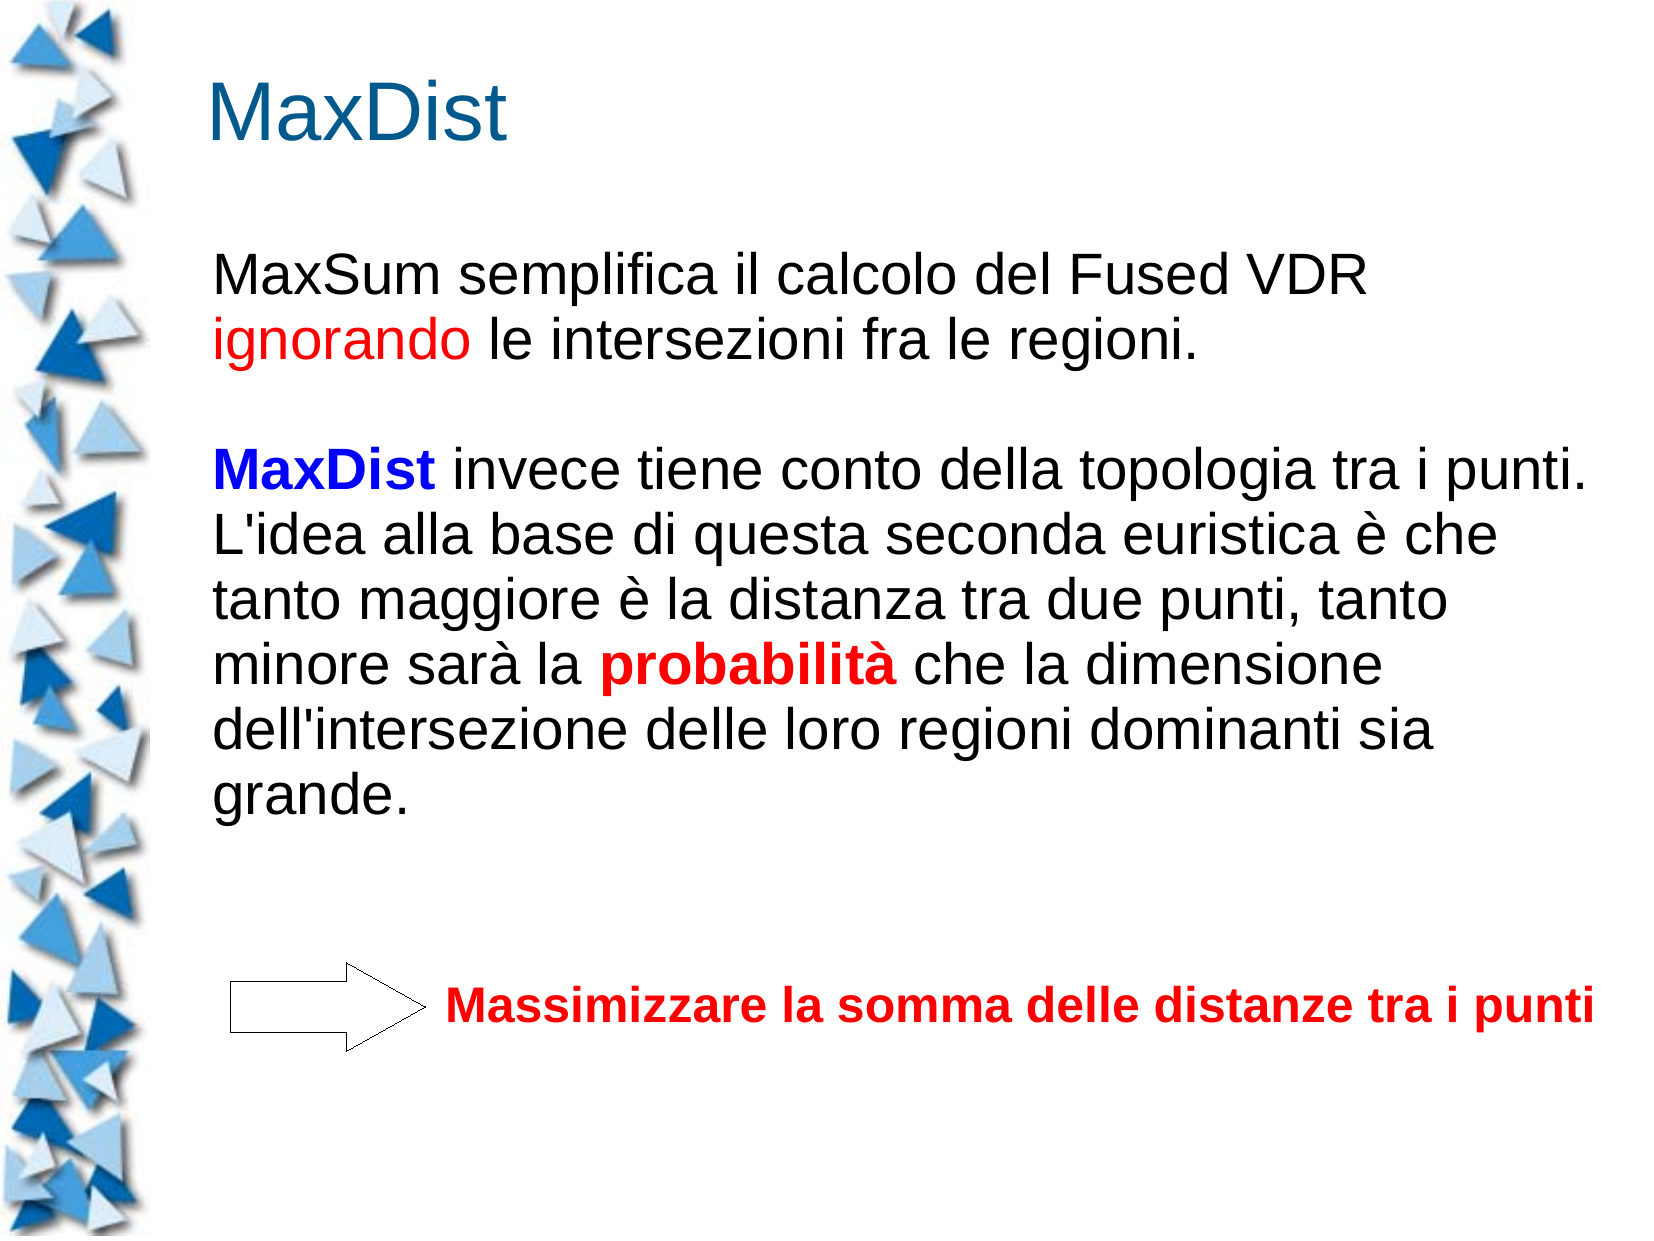

# MaxDist
MaxSum semplifica il calcolo del Fused VDR ignorando le intersezioni fra le regioni.
MaxDist invece tiene conto della topologia tra i punti.
L'idea alla base di questa seconda euristica è che tanto maggiore è la distanza tra due punti, tanto minore sarà la probabilità che la dimensione dell'intersezione delle loro regioni dominanti sia grande.
Massimizzare la somma delle distanze tra i punti